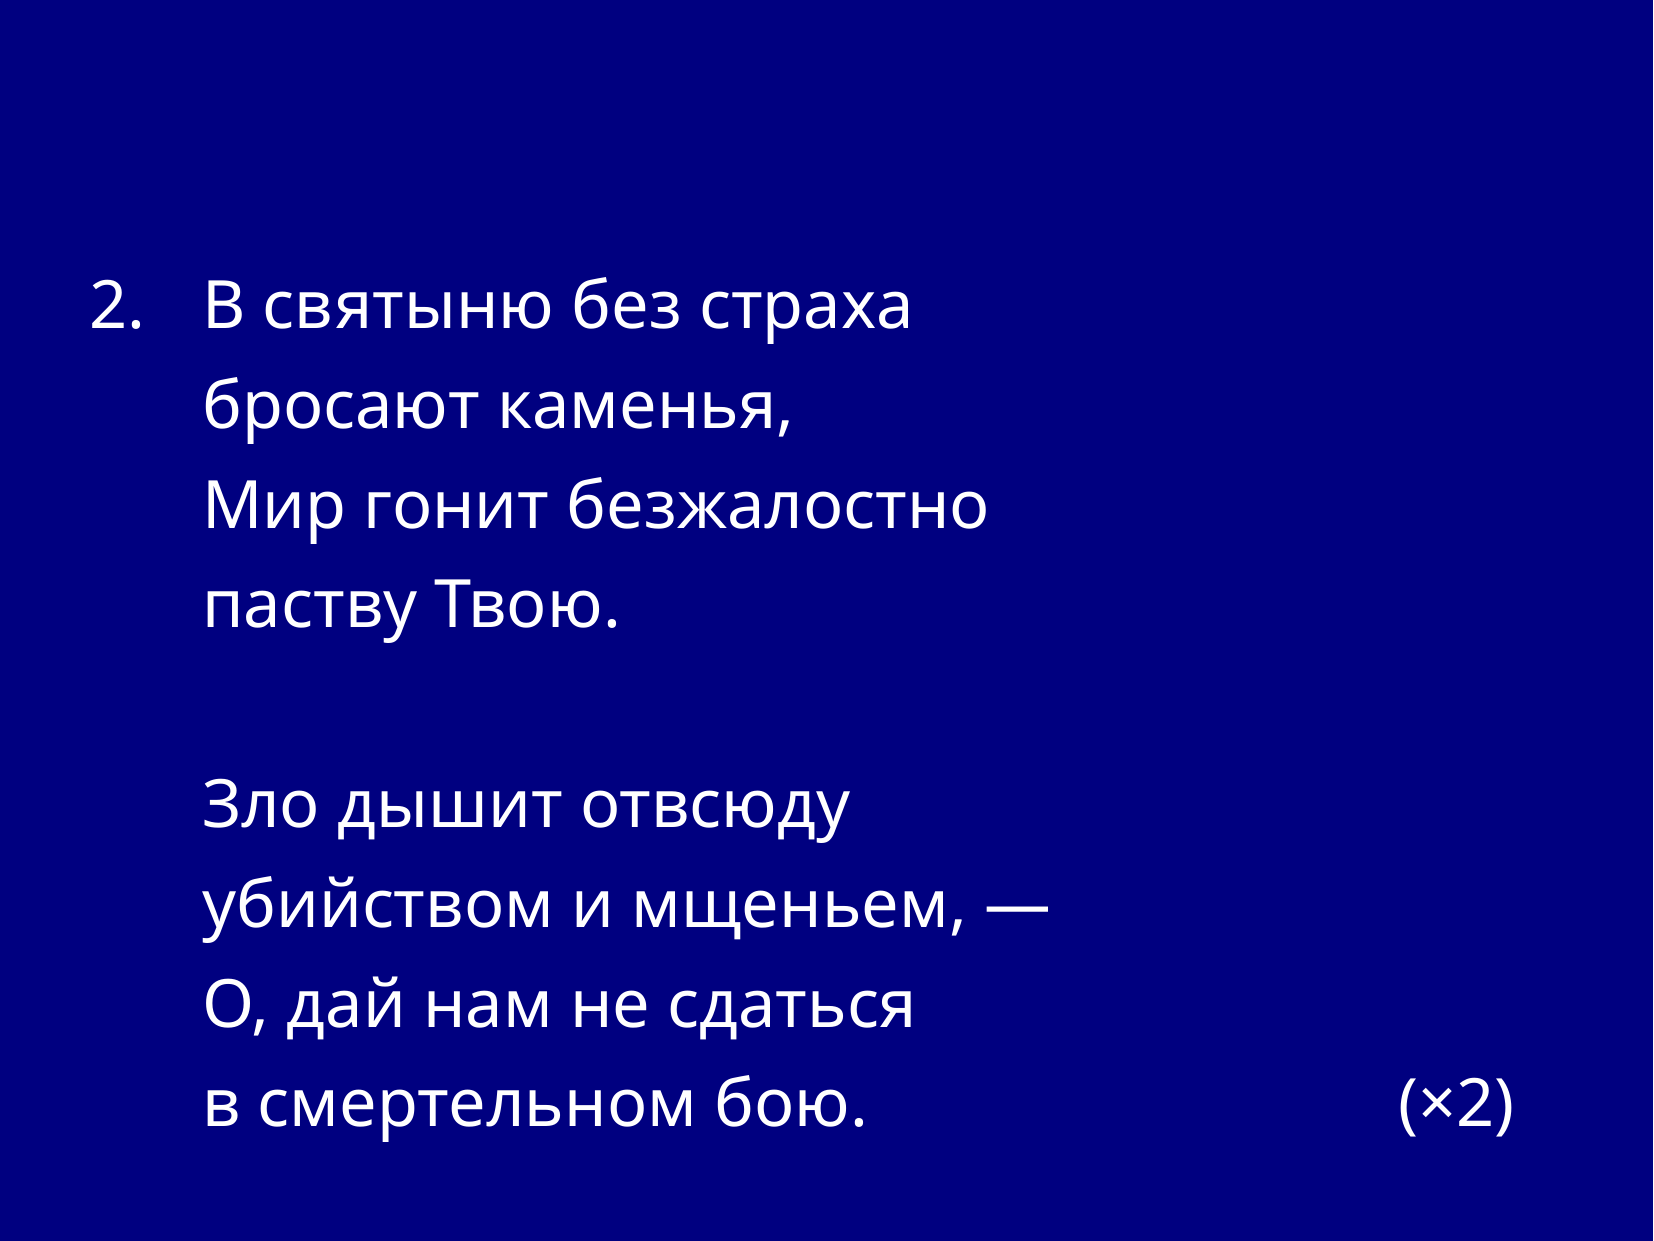

2.	В святыню без страха
	бросают каменья,
	Мир гонит безжалостно
	паству Твою.
	Зло дышит отвсюду
	убийством и мщеньем, —
	О, дай нам не сдаться
	в смертельном бою.	(×2)